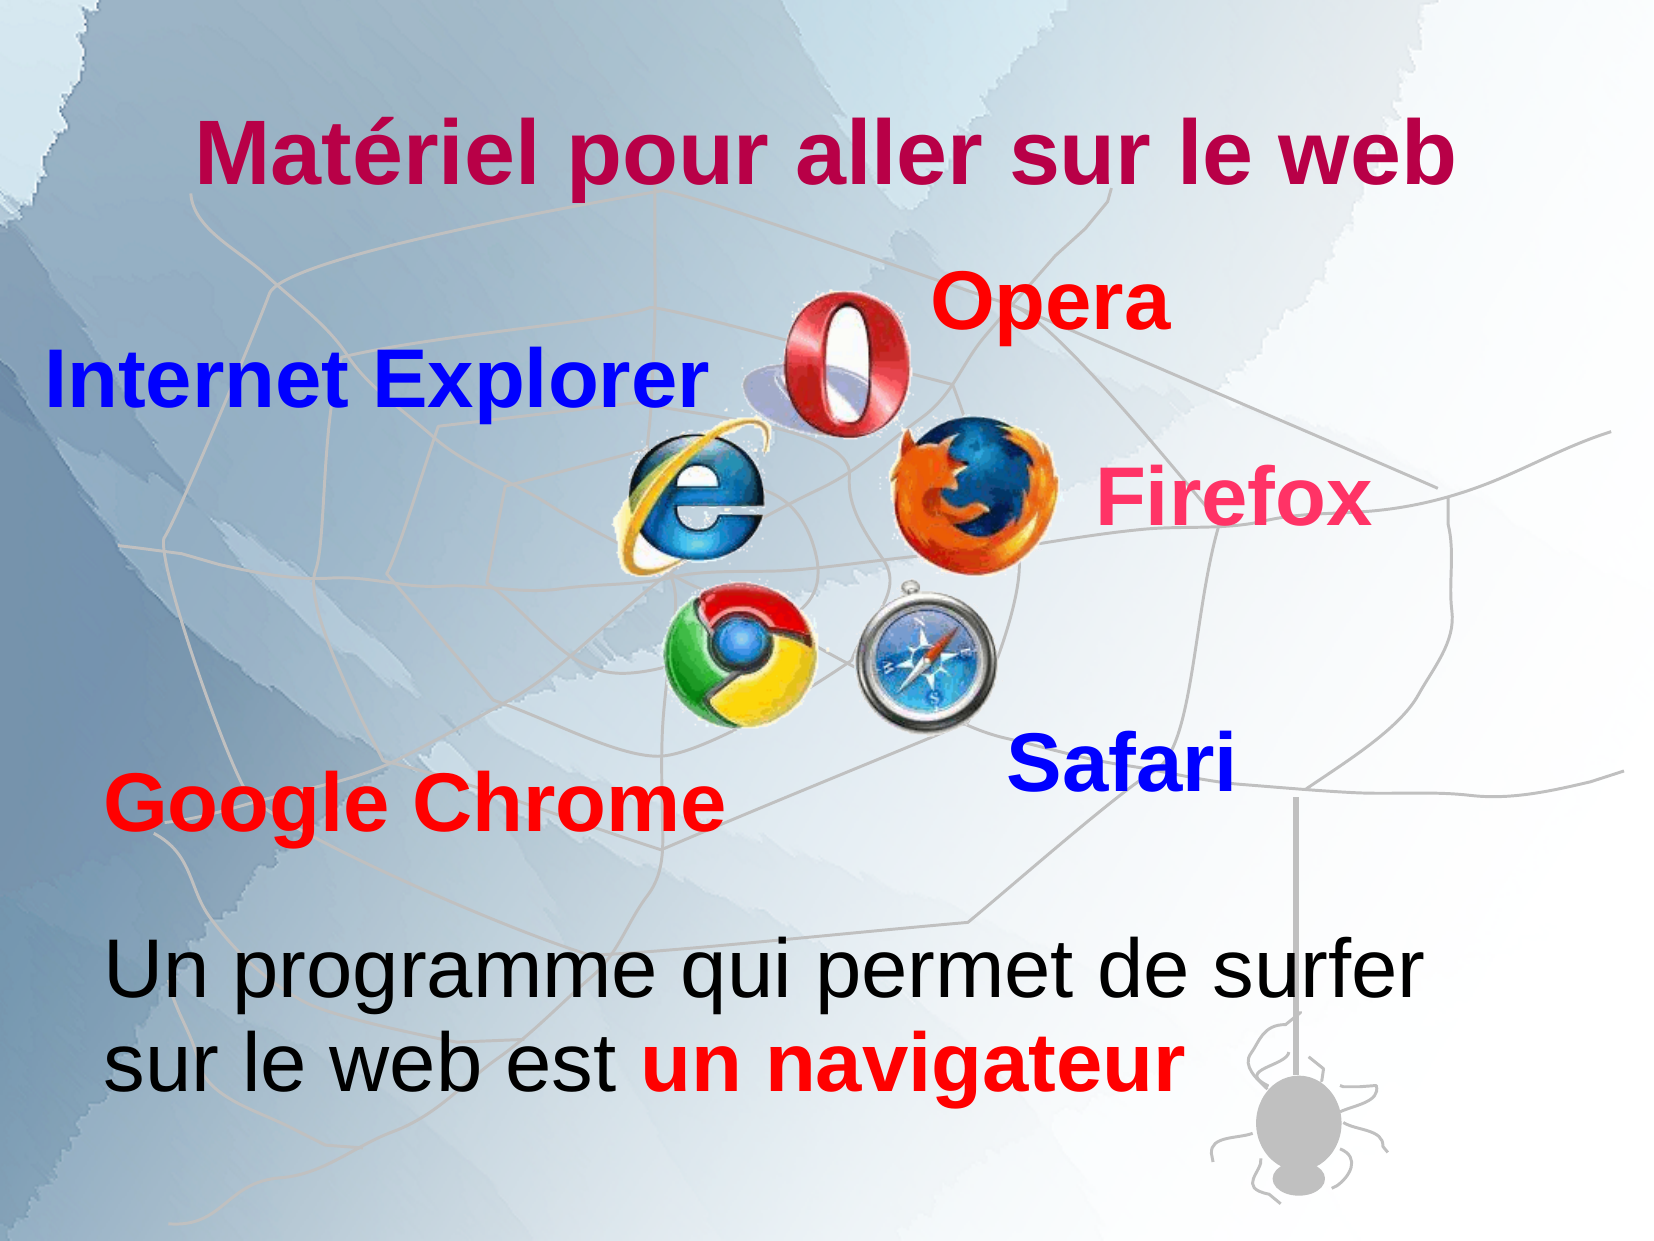

# Matériel pour aller sur le web
Opera
Internet Explorer
Firefox
Safari
Google Chrome
Un programme qui permet de surfer sur le web est un navigateur